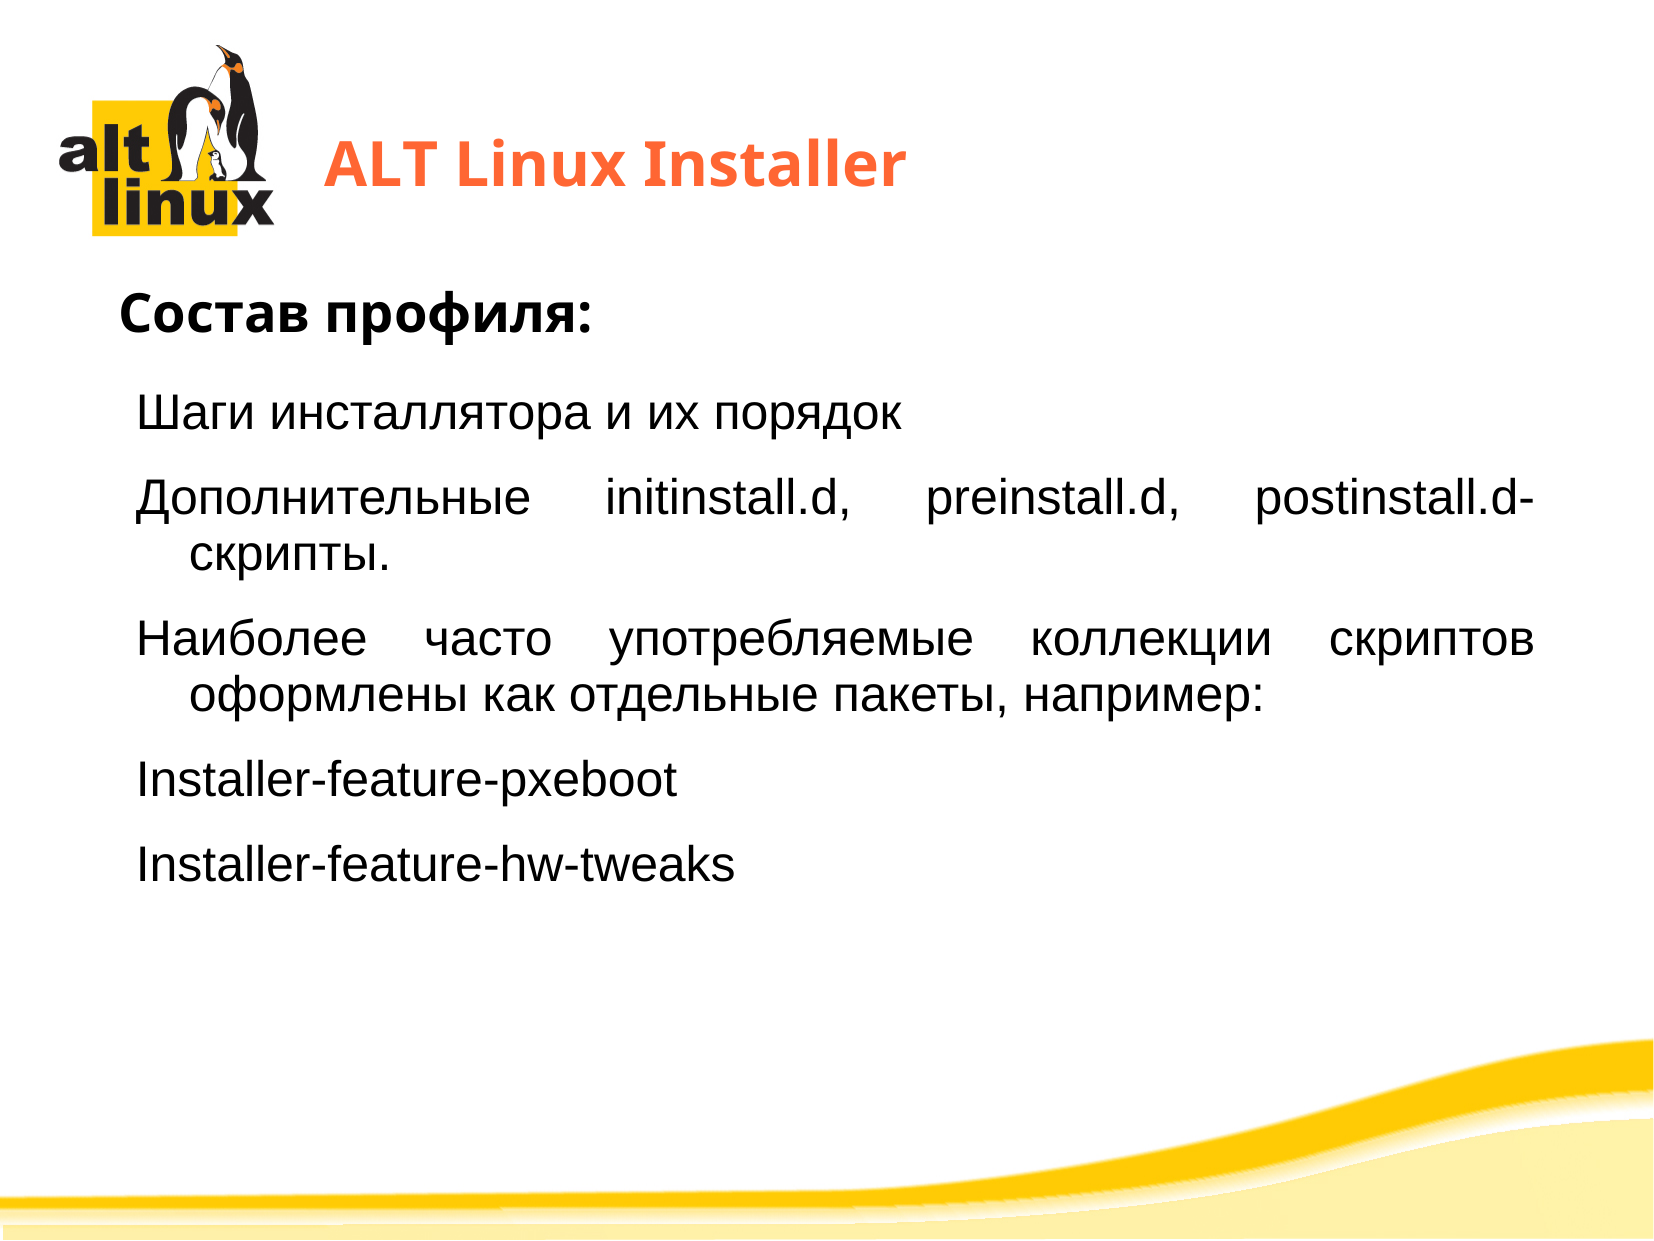

#
ALT Linux Installer
Состав профиля:
Шаги инсталлятора и их порядок
Дополнительные initinstall.d, preinstall.d, postinstall.d-скрипты.
Наиболее часто употребляемые коллекции скриптов оформлены как отдельные пакеты, например:
Installer-feature-pxeboot
Installer-feature-hw-tweaks